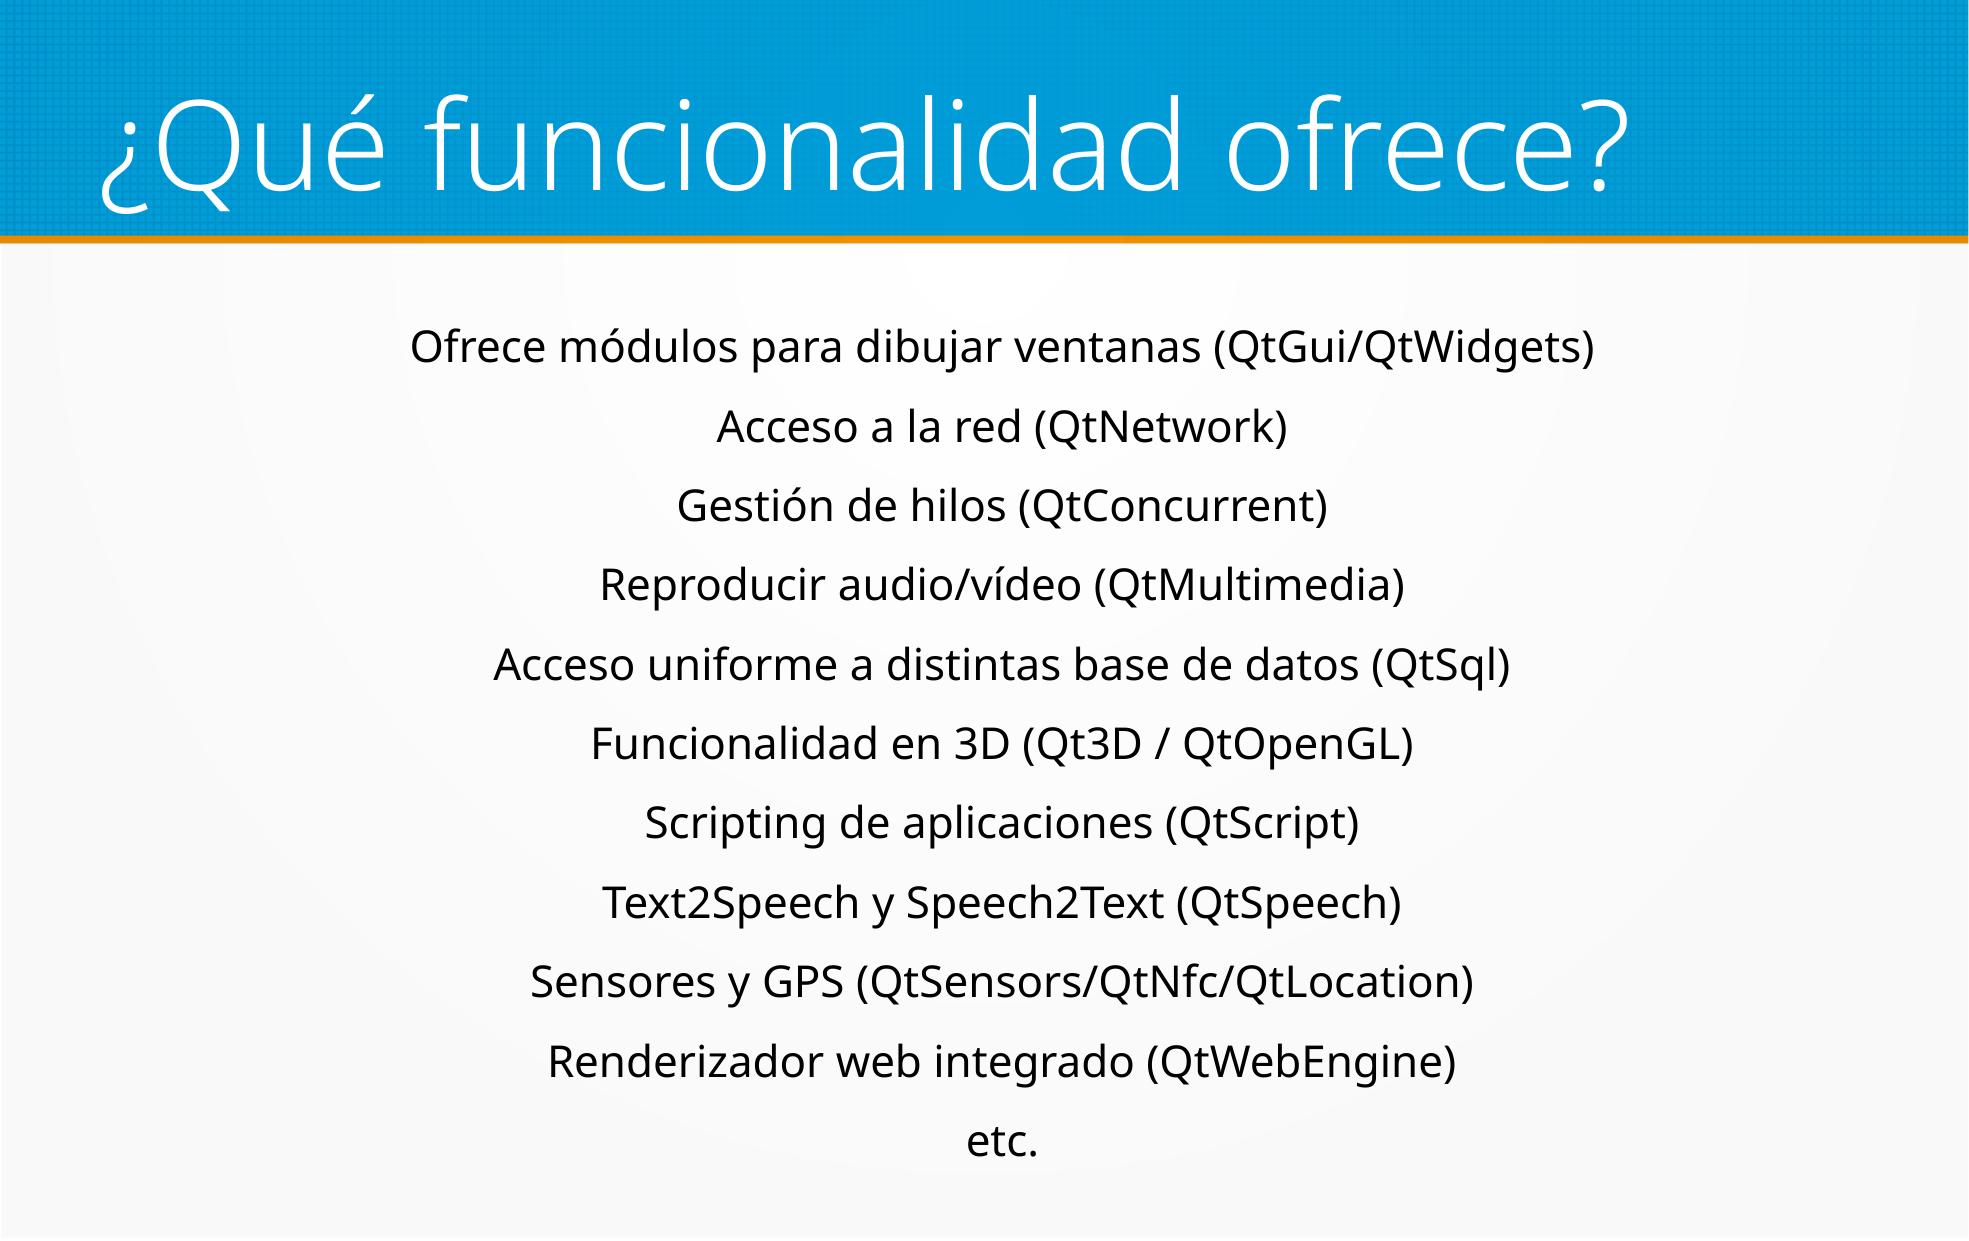

# ¿Qué funcionalidad ofrece?
Ofrece módulos para dibujar ventanas (QtGui/QtWidgets)
Acceso a la red (QtNetwork)
Gestión de hilos (QtConcurrent)
Reproducir audio/vídeo (QtMultimedia)
Acceso uniforme a distintas base de datos (QtSql)
Funcionalidad en 3D (Qt3D / QtOpenGL)
Scripting de aplicaciones (QtScript)
Text2Speech y Speech2Text (QtSpeech)
Sensores y GPS (QtSensors/QtNfc/QtLocation)
Renderizador web integrado (QtWebEngine)
etc.